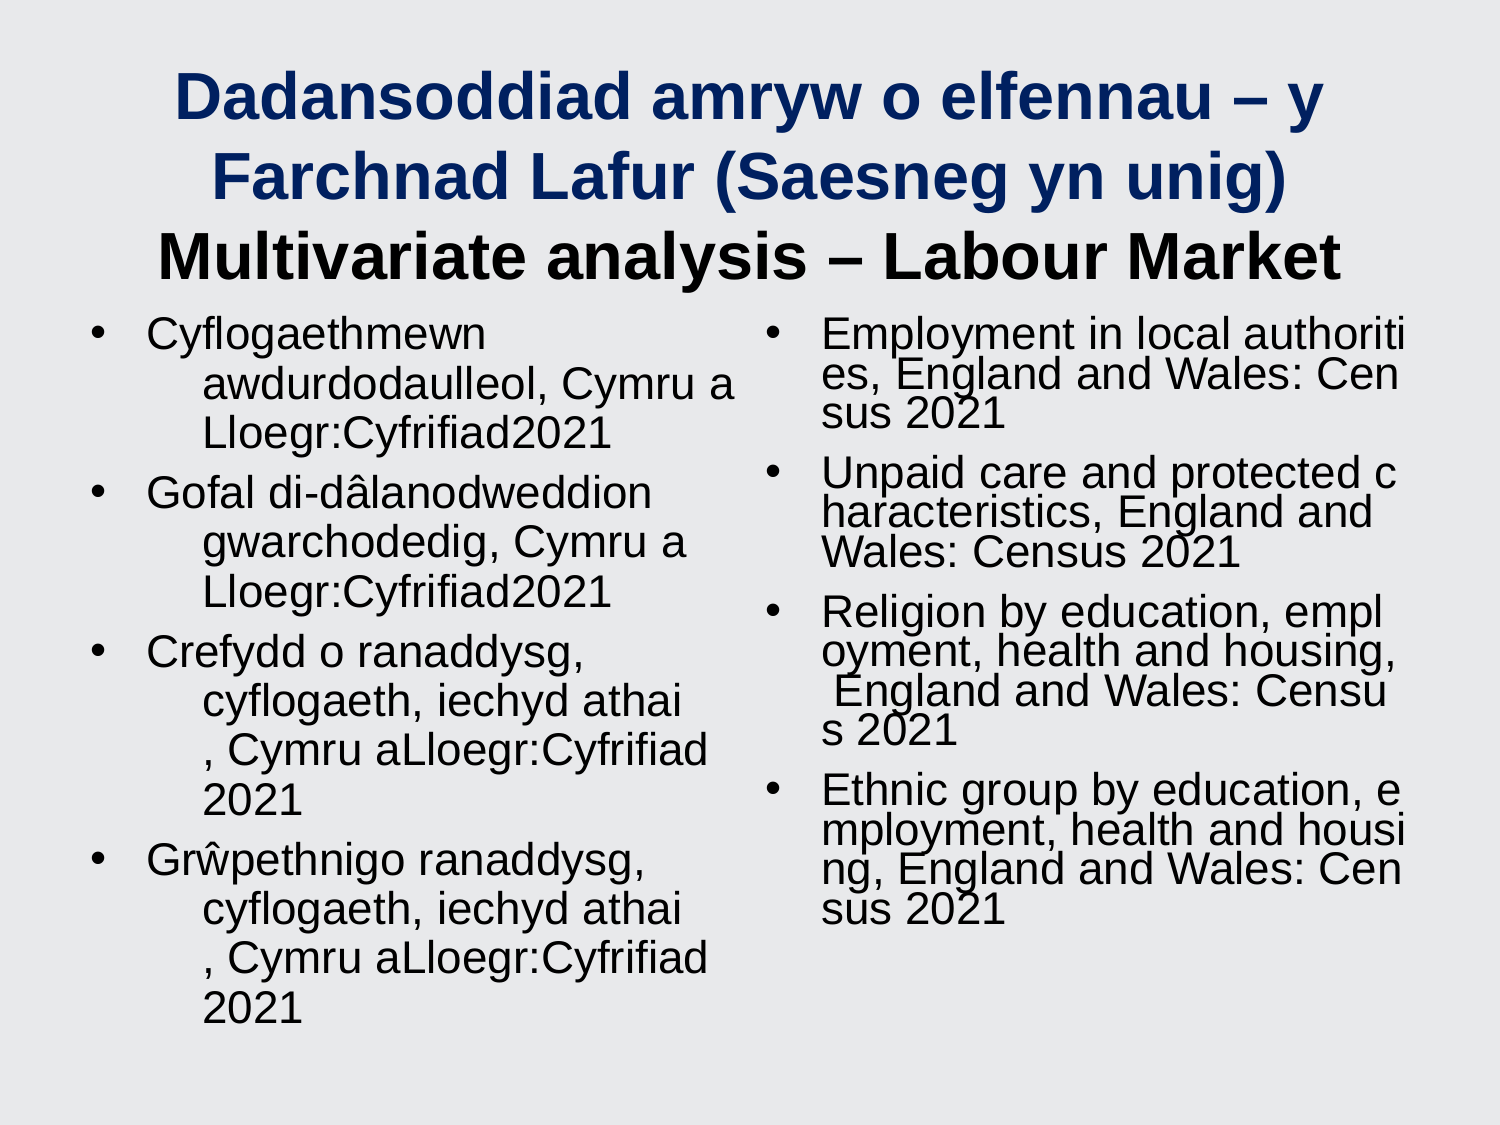

Dadansoddiad amryw o elfennau – y Farchnad Lafur (Saesneg yn unig)
Multivariate analysis – Labour Market
Cyflogaethmewnawdurdodaulleol, Cymru aLloegr:Cyfrifiad2021
Gofal di-dâlanodweddiongwarchodedig, Cymru aLloegr:Cyfrifiad2021
Crefydd o ranaddysg,cyflogaeth, iechyd athai, Cymru aLloegr:Cyfrifiad2021
Grŵpethnigo ranaddysg,cyflogaeth, iechyd athai, Cymru aLloegr:Cyfrifiad2021
# Employment in local authorities, England and Wales: Census 2021
Unpaid care and protected characteristics, England and Wales: Census 2021
Religion by education, employment, health and housing, England and Wales: Census 2021
Ethnic group by education, employment, health and housing, England and Wales: Census 2021